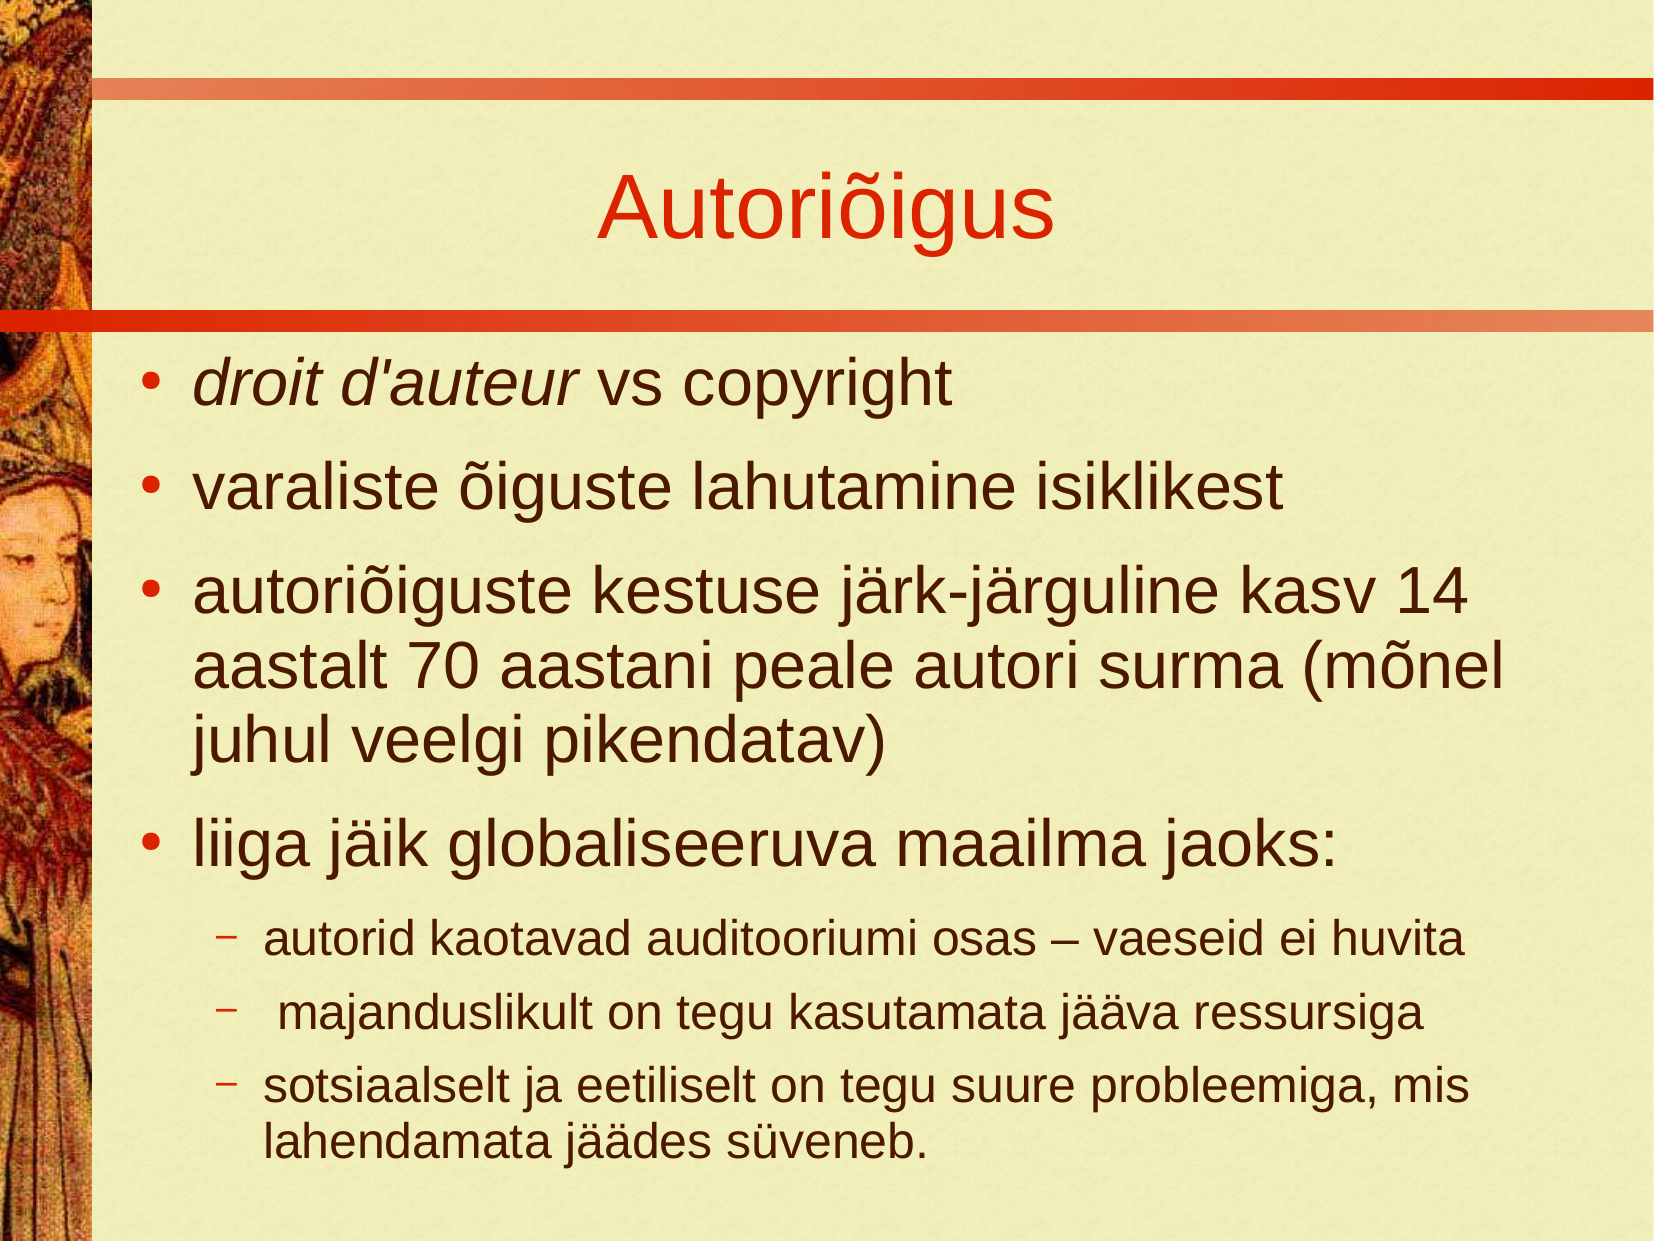

# Autoriõigus
droit d'auteur vs copyright
varaliste õiguste lahutamine isiklikest
autoriõiguste kestuse järk-järguline kasv 14 aastalt 70 aastani peale autori surma (mõnel juhul veelgi pikendatav)
liiga jäik globaliseeruva maailma jaoks:
autorid kaotavad auditooriumi osas – vaeseid ei huvita
 majanduslikult on tegu kasutamata jääva ressursiga
sotsiaalselt ja eetiliselt on tegu suure probleemiga, mis lahendamata jäädes süveneb.